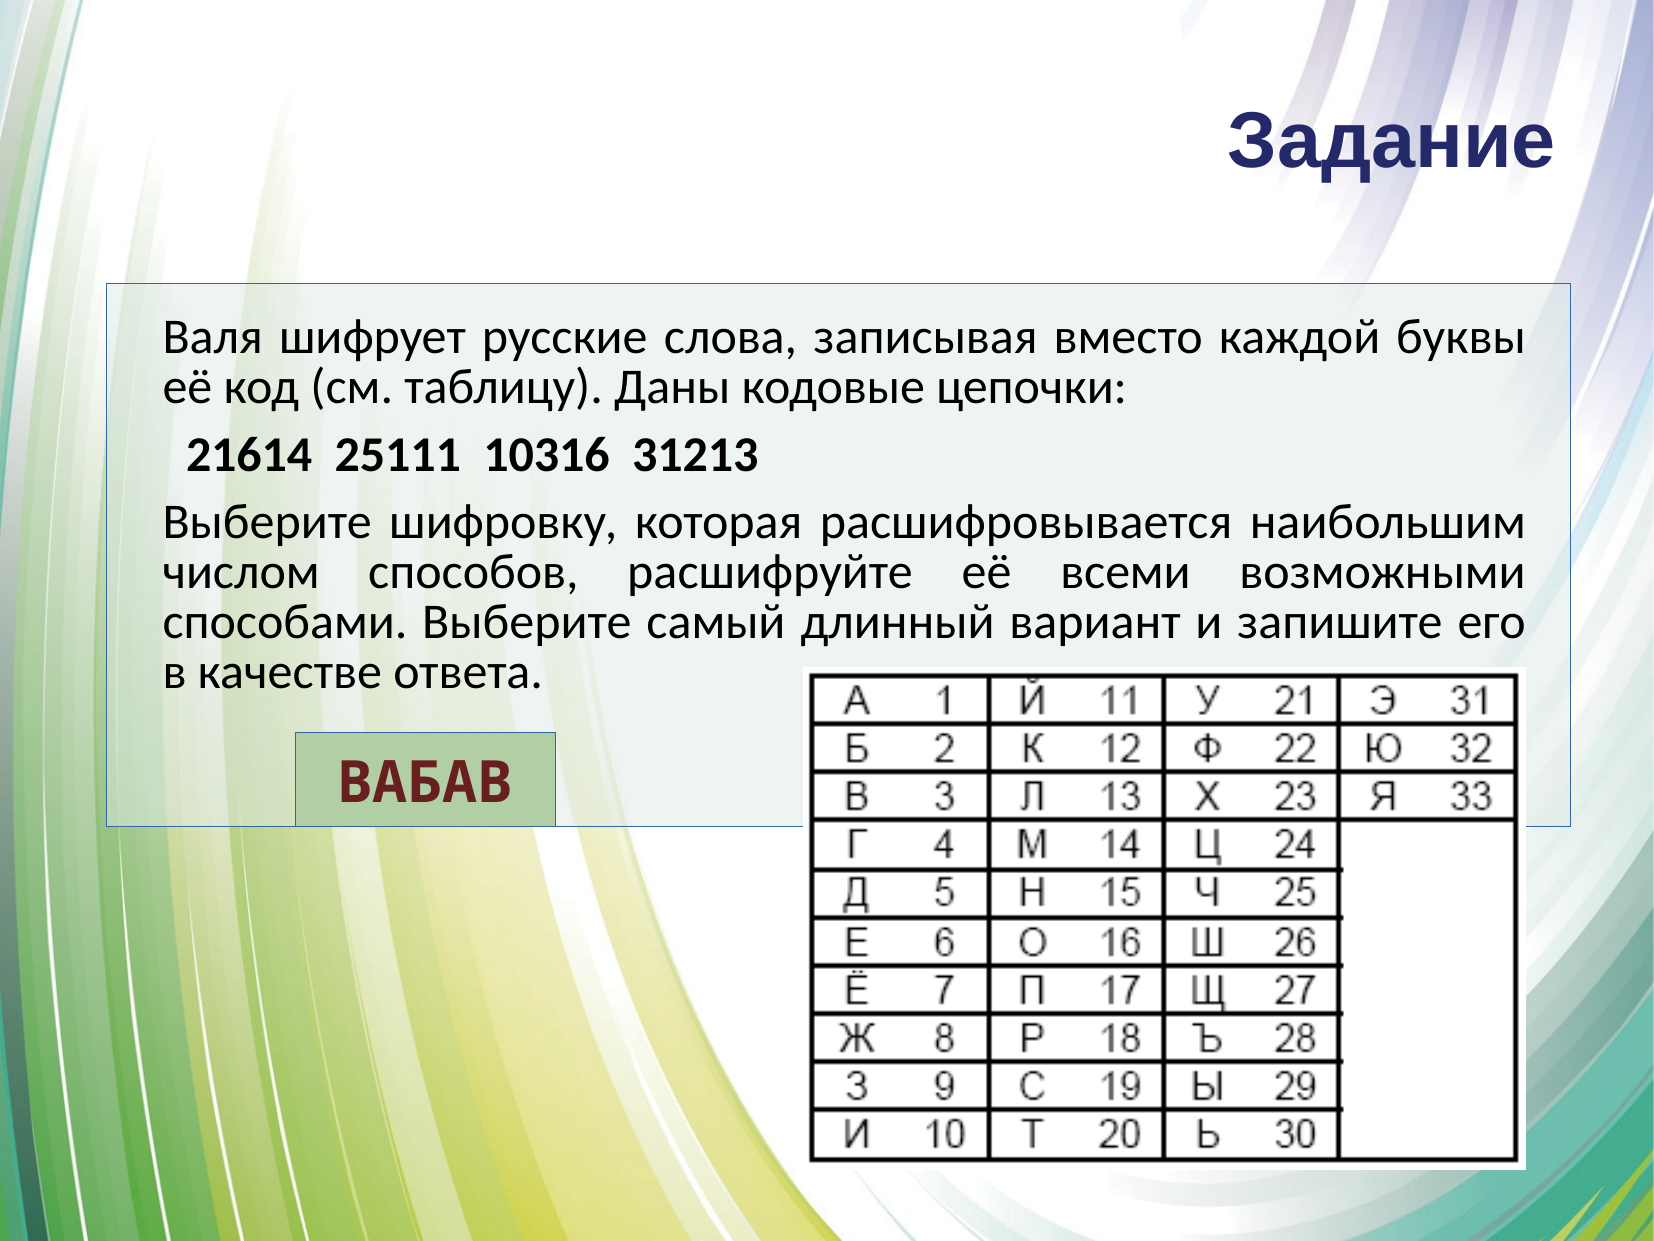

Задание
Валя шифрует русские слова, записывая вместо каждой буквы её код (см. таблицу). Даны кодовые цепочки:
21614 25111 10316 31213
Выберите шифровку, которая расшифровывается наибольшим числом способов, расшифруйте её всеми возможными способами. Выберите самый длинный вариант и запишите его в качестве ответа.
ВАБАВ